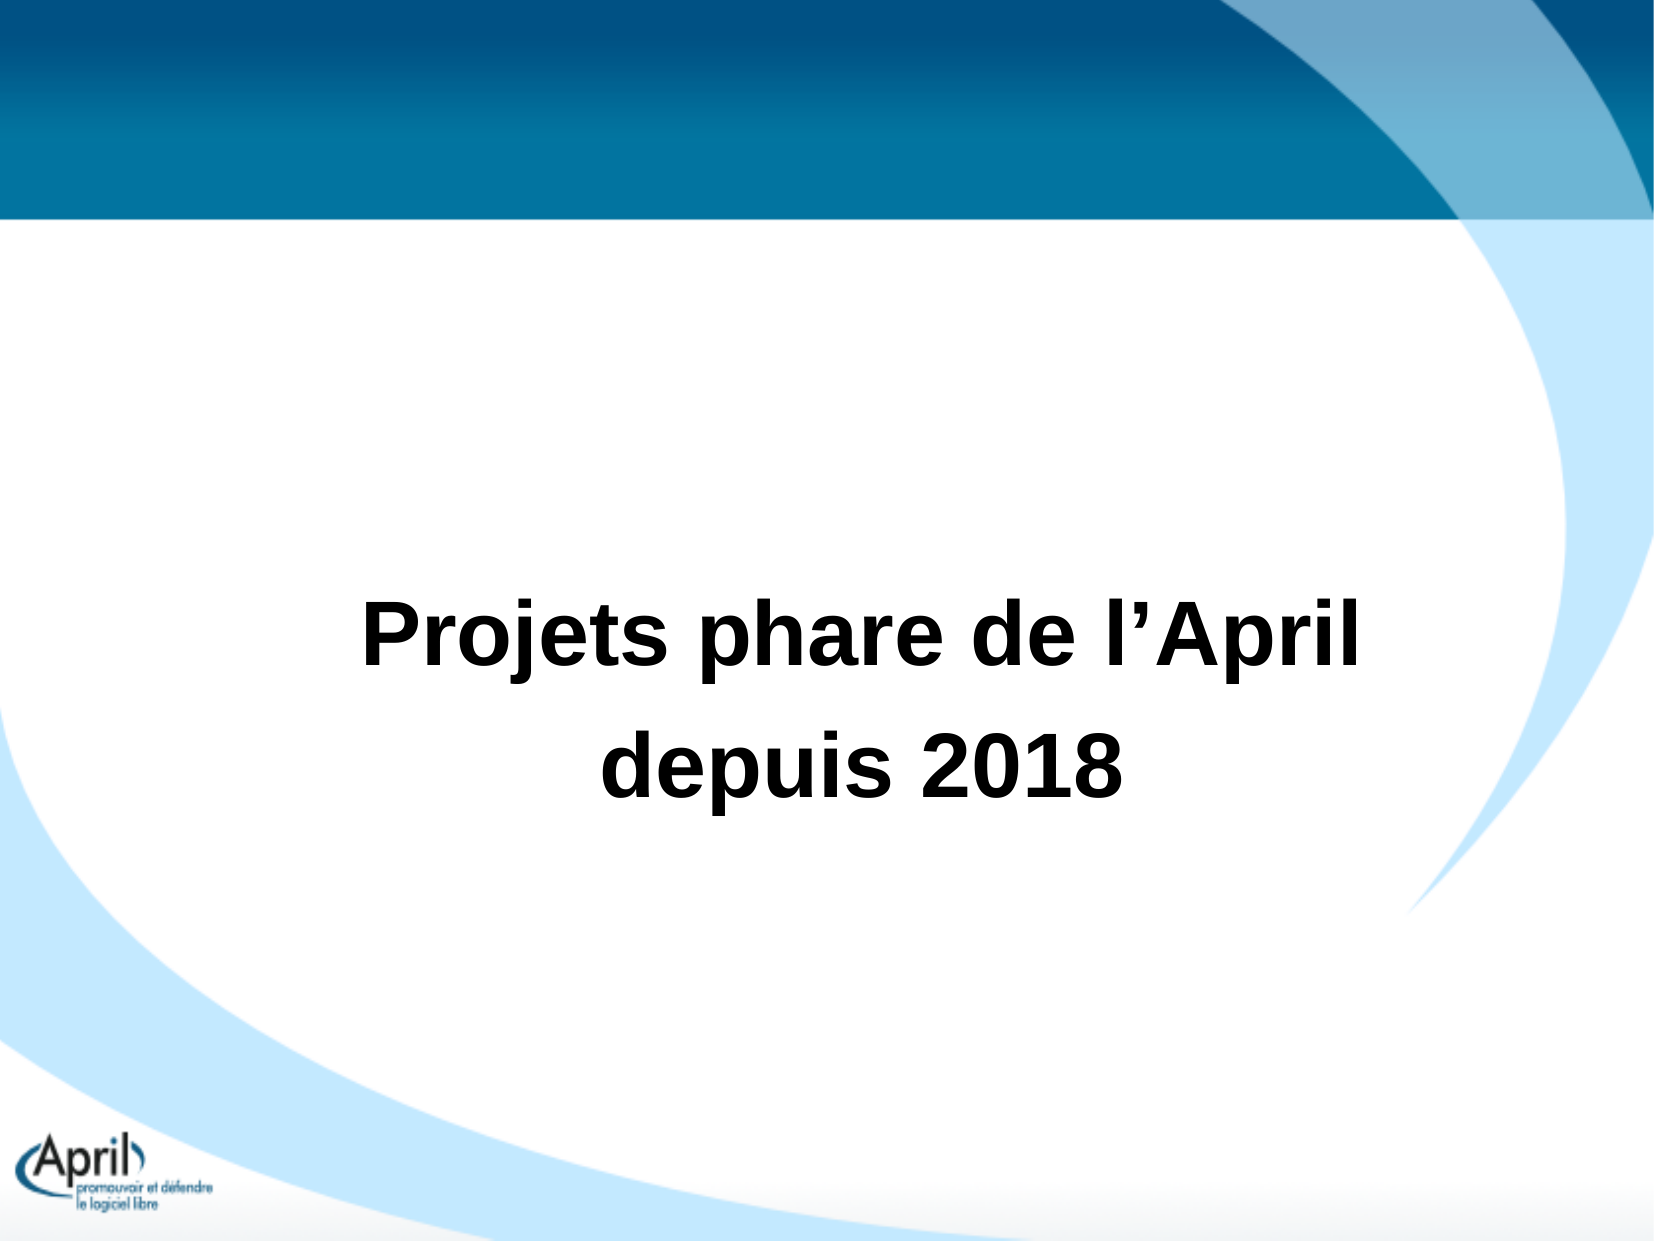

#
Projets phare de l’April
depuis 2018